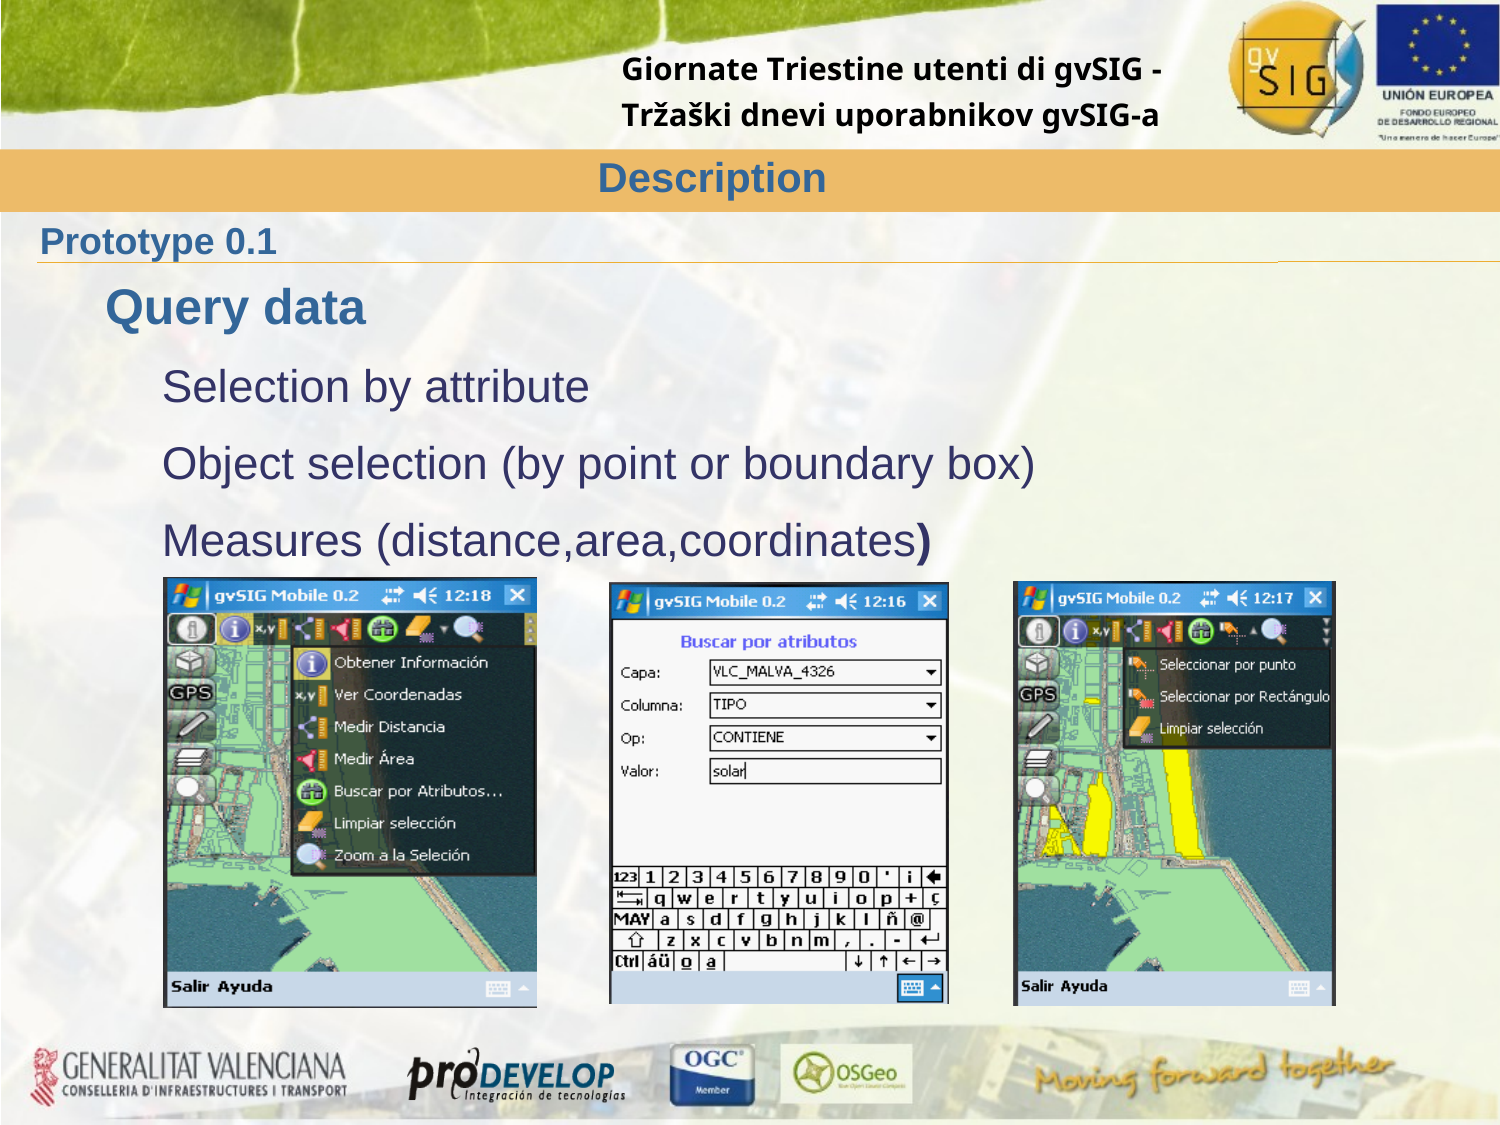

Description
 Query data
Selection by attribute
Object selection (by point or boundary box)
Measures (distance,area,coordinates)
Prototype 0.1